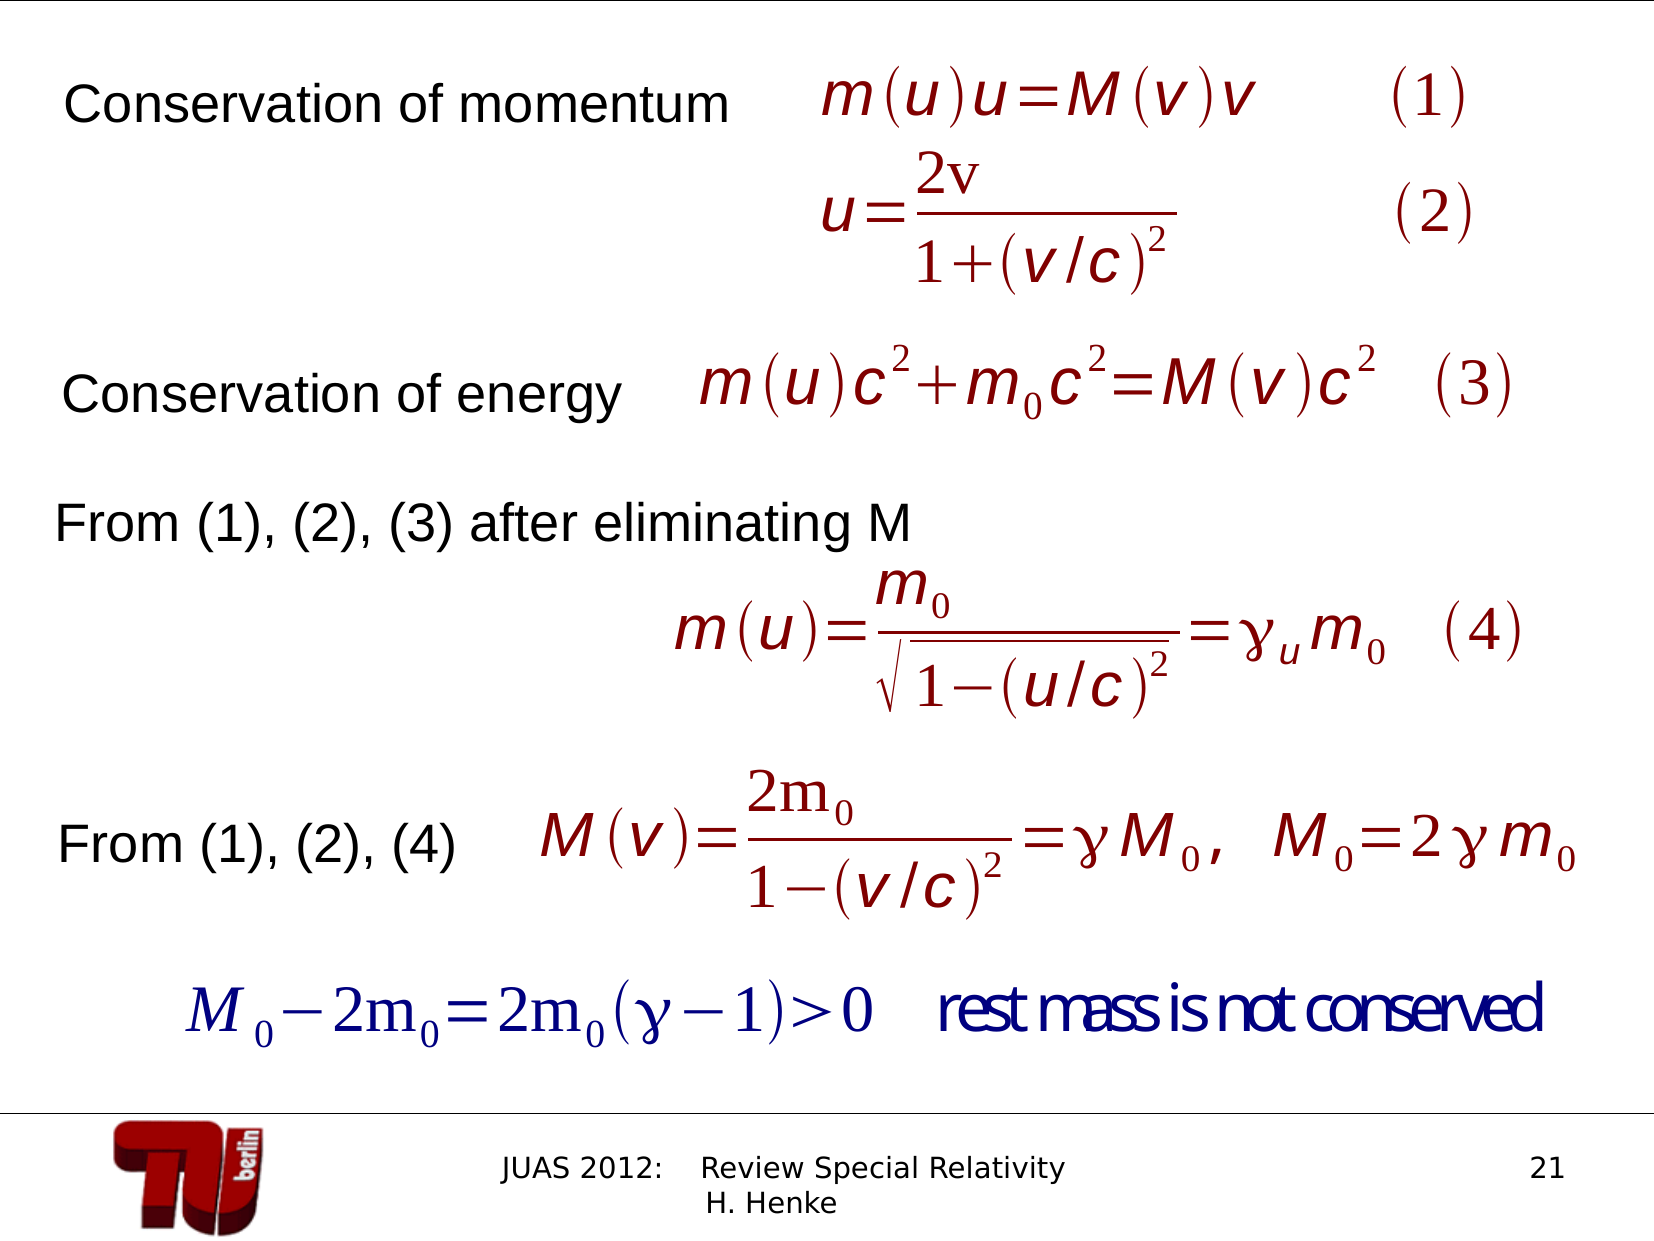

Conservation of momentum
Conservation of energy
From (1), (2), (3) after eliminating M
From (1), (2), (4)
21